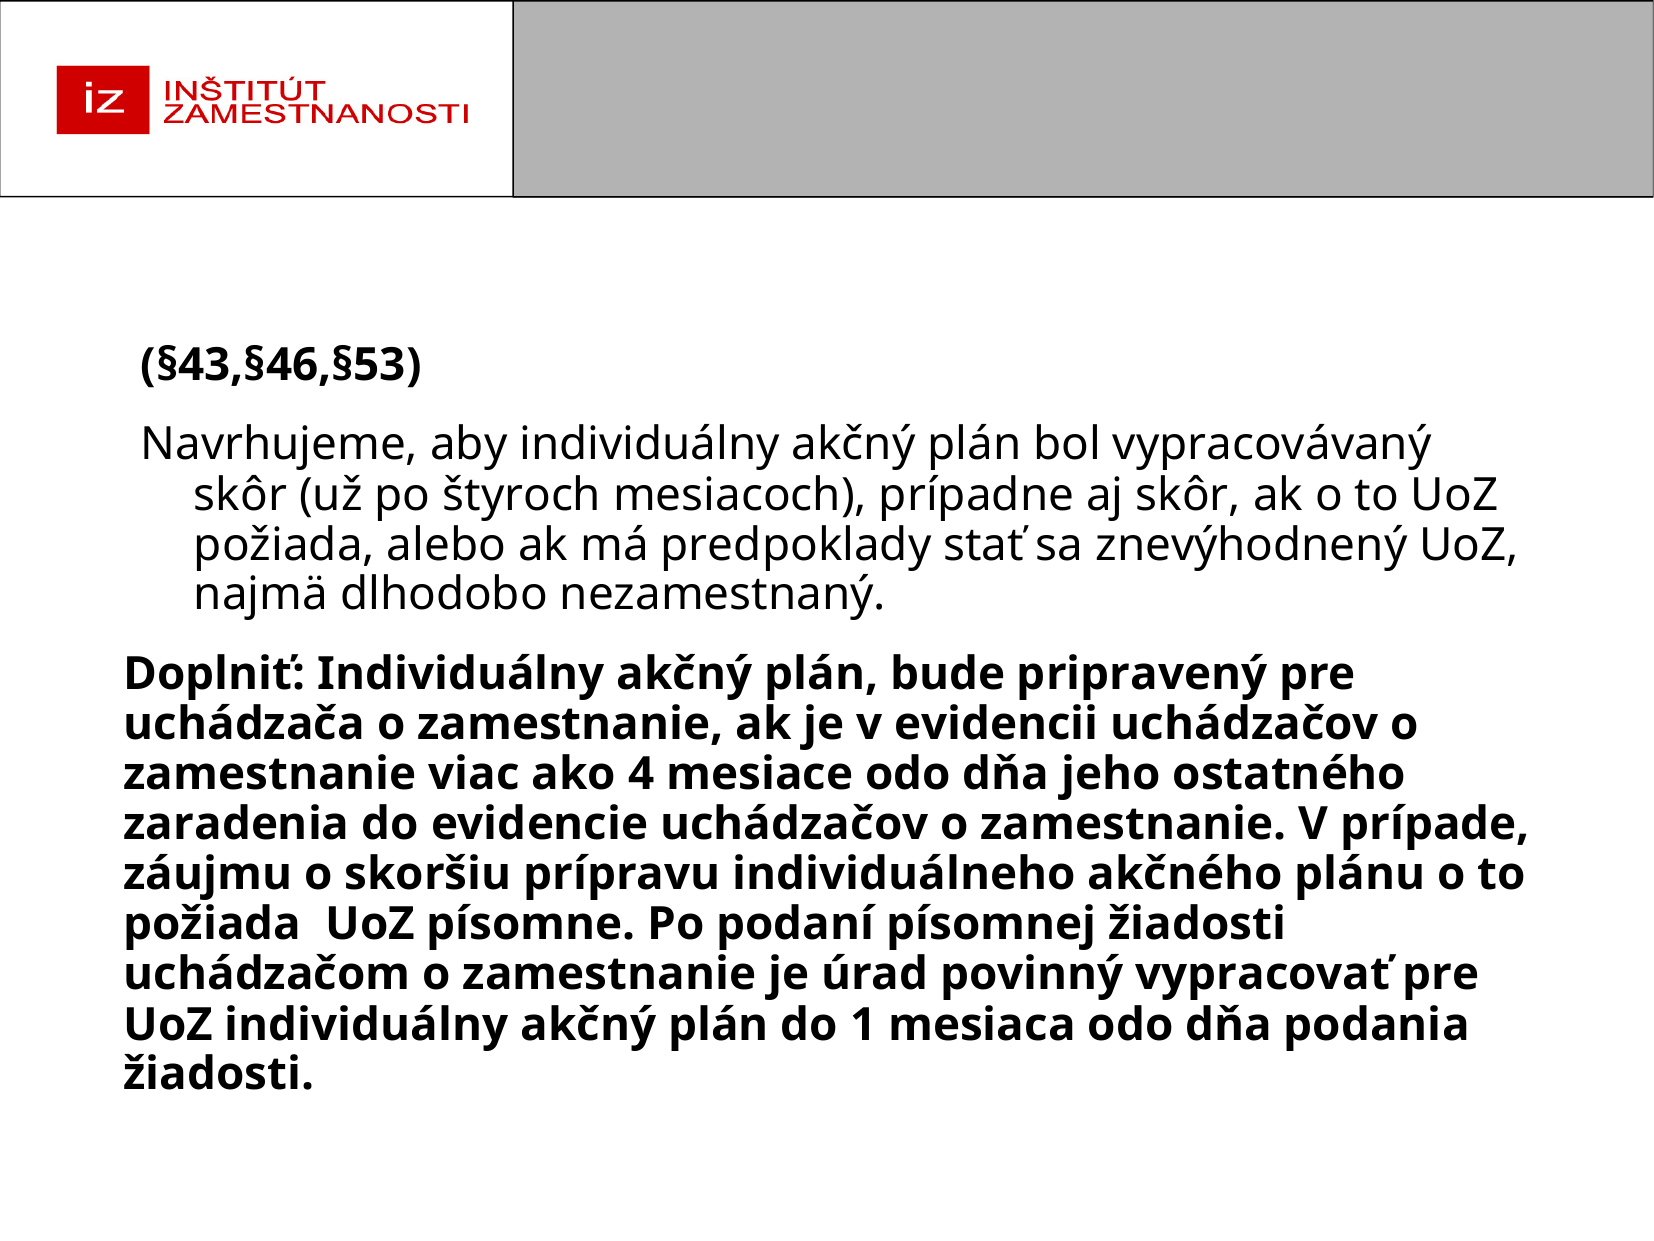

# (§43,§46,§53)
Navrhujeme, aby individuálny akčný plán bol vypracovávaný skôr (už po štyroch mesiacoch), prípadne aj skôr, ak o to UoZ požiada, alebo ak má predpoklady stať sa znevýhodnený UoZ, najmä dlhodobo nezamestnaný.
Doplniť: Individuálny akčný plán, bude pripravený pre uchádzača o zamestnanie, ak je v evidencii uchádzačov o zamestnanie viac ako 4 mesiace odo dňa jeho ostatného zaradenia do evidencie uchádzačov o zamestnanie. V prípade, záujmu o skoršiu prípravu individuálneho akčného plánu o to požiada UoZ písomne. Po podaní písomnej žiadosti uchádzačom o zamestnanie je úrad povinný vypracovať pre UoZ individuálny akčný plán do 1 mesiaca odo dňa podania žiadosti.